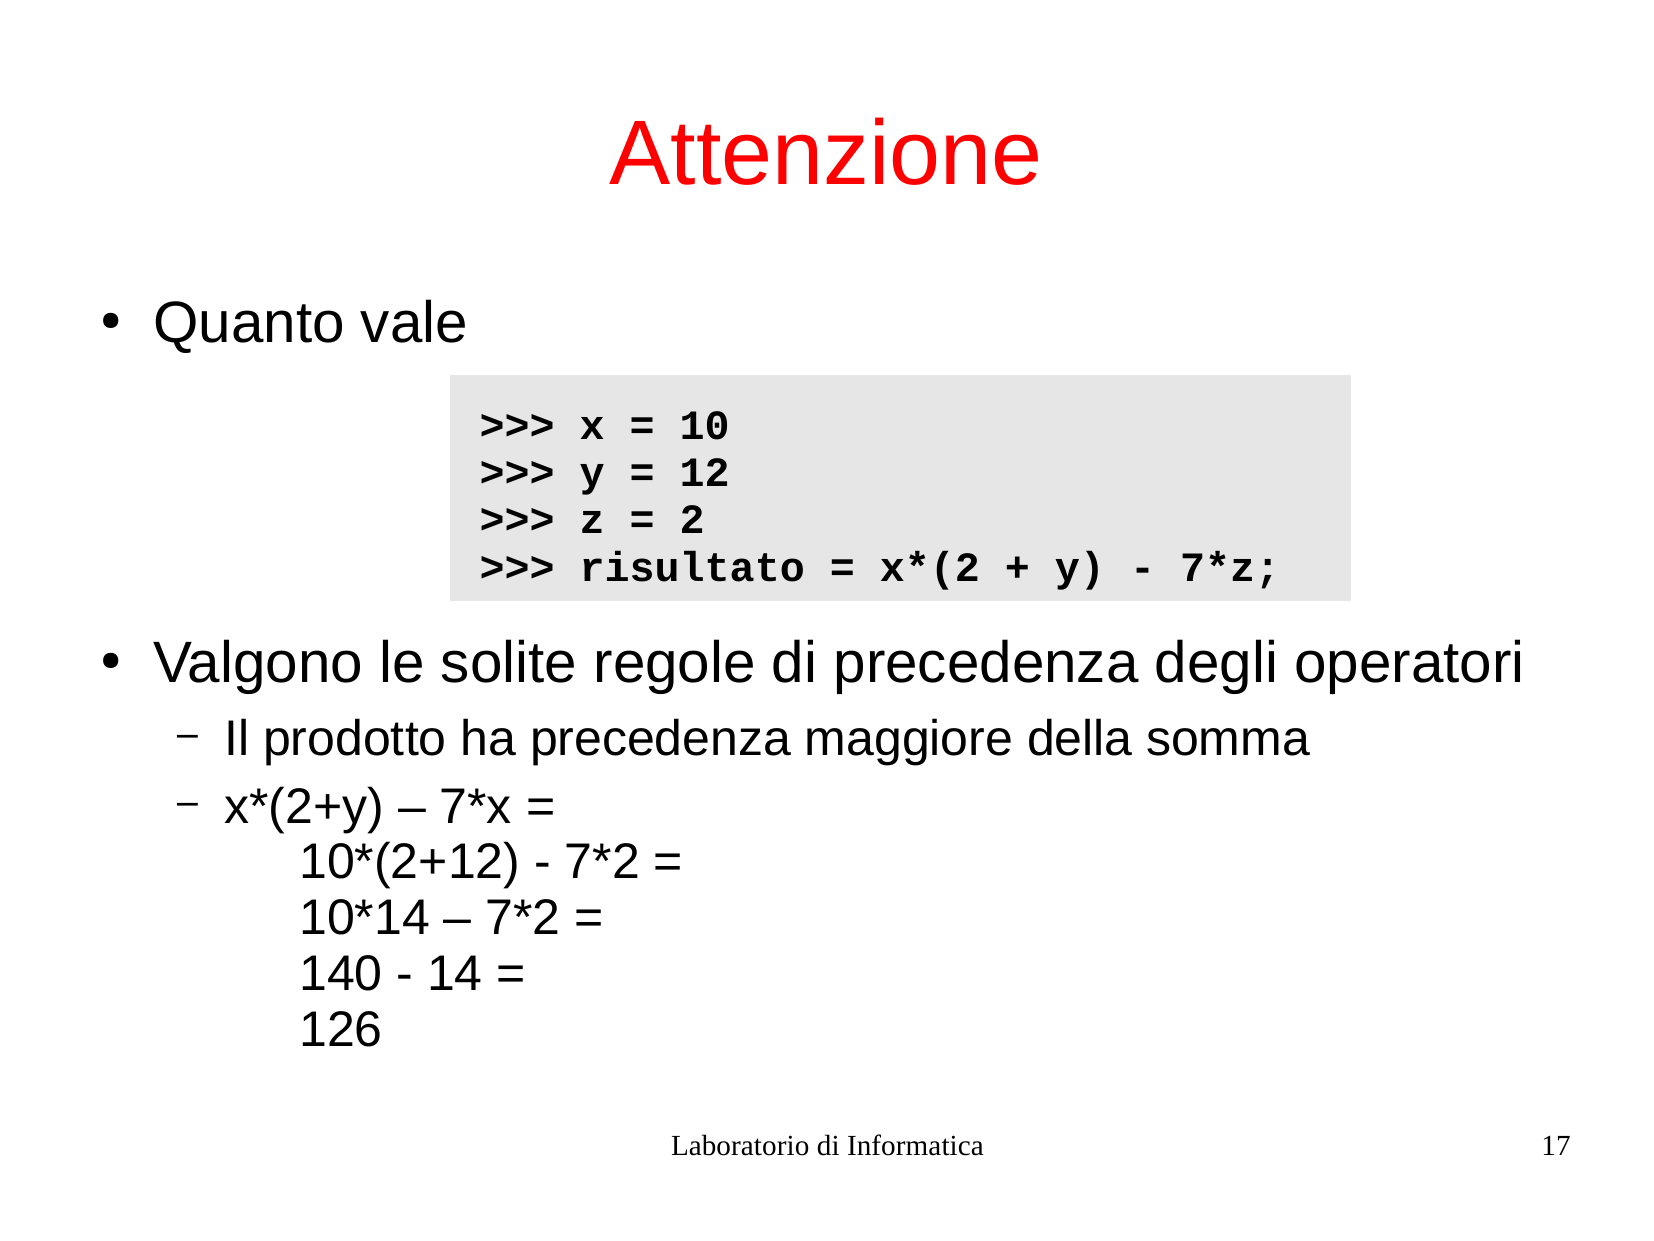

# Attenzione
Quanto vale
Valgono le solite regole di precedenza degli operatori
Il prodotto ha precedenza maggiore della somma
x*(2+y) – 7*x =
	10*(2+12) - 7*2 =
	10*14 – 7*2 =
	140 - 14 =
	126
>>> x = 10
>>> y = 12
>>> z = 2
>>> risultato = x*(2 + y) - 7*z;
Laboratorio di Informatica
17